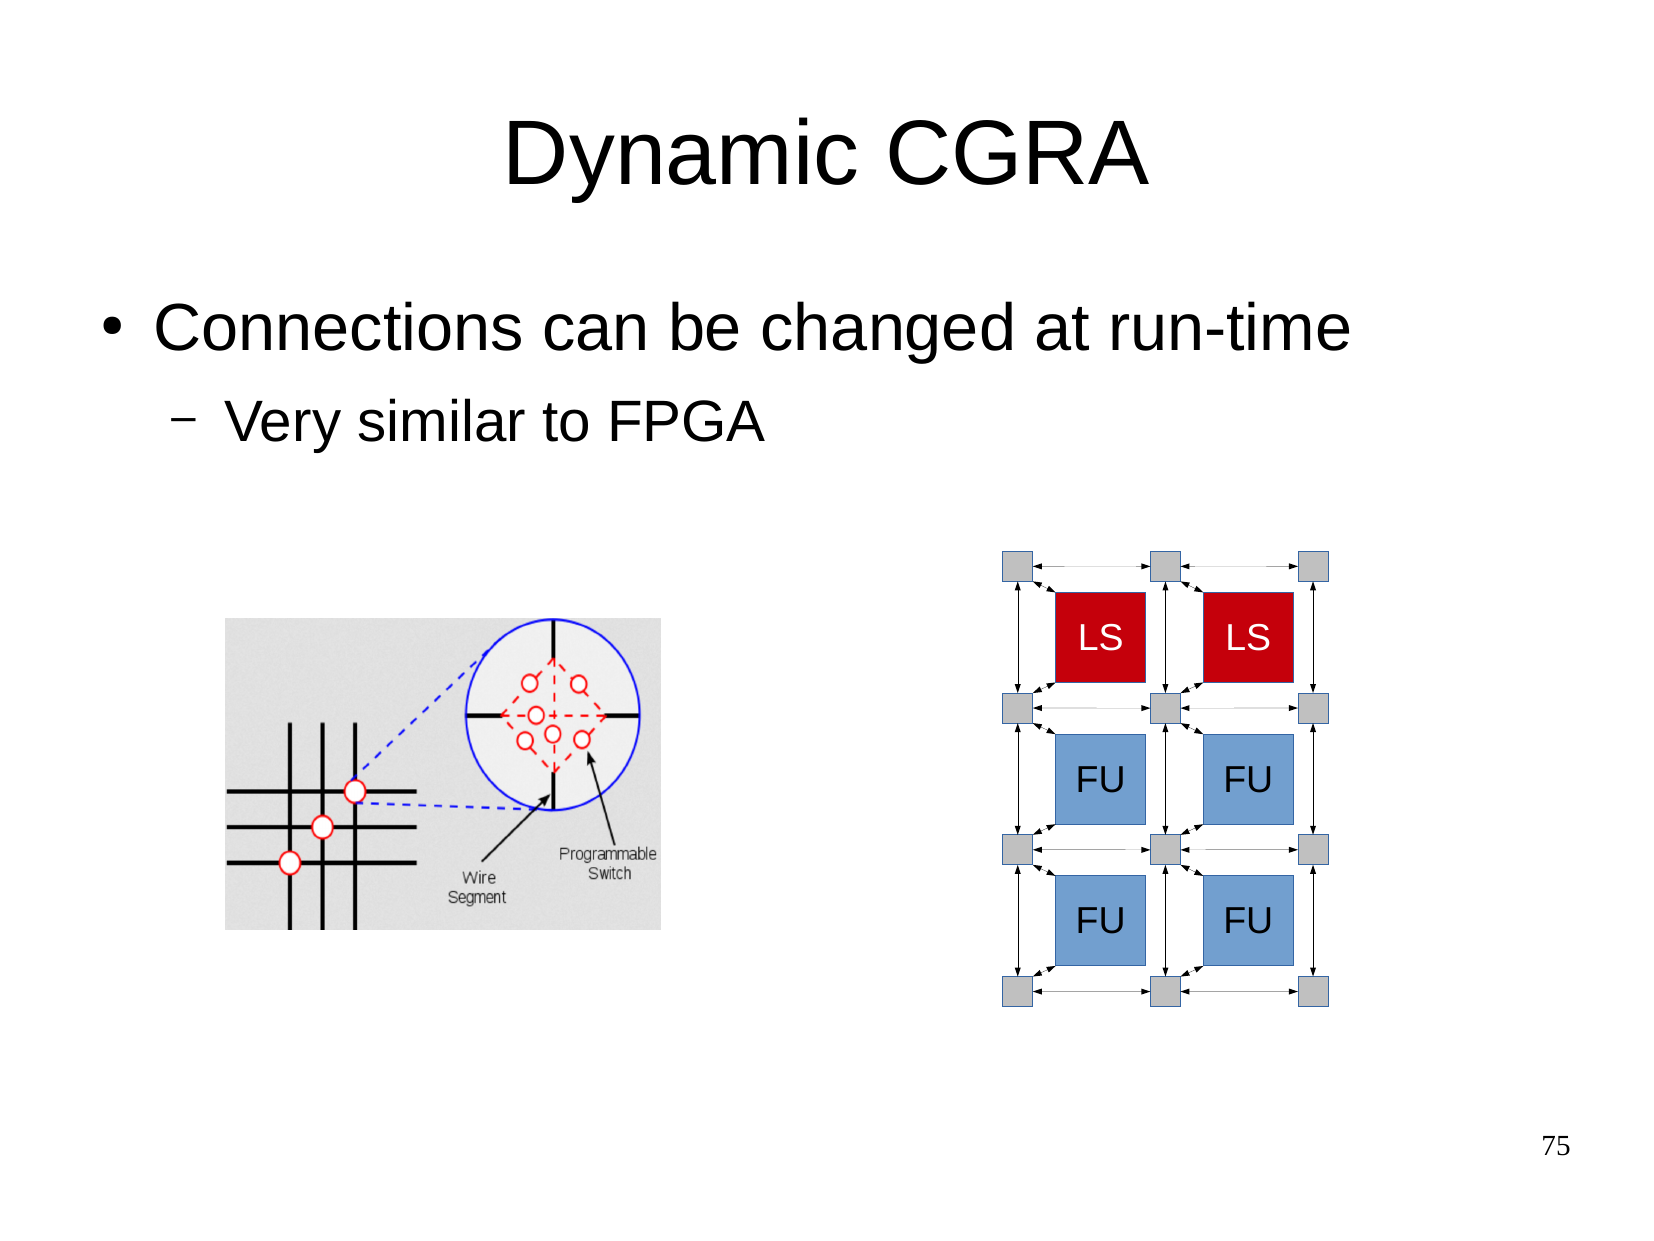

# Dynamic CGRA
Connections can be changed at run-time
Very similar to FPGA
LS
LS
FU
FU
FU
FU
75